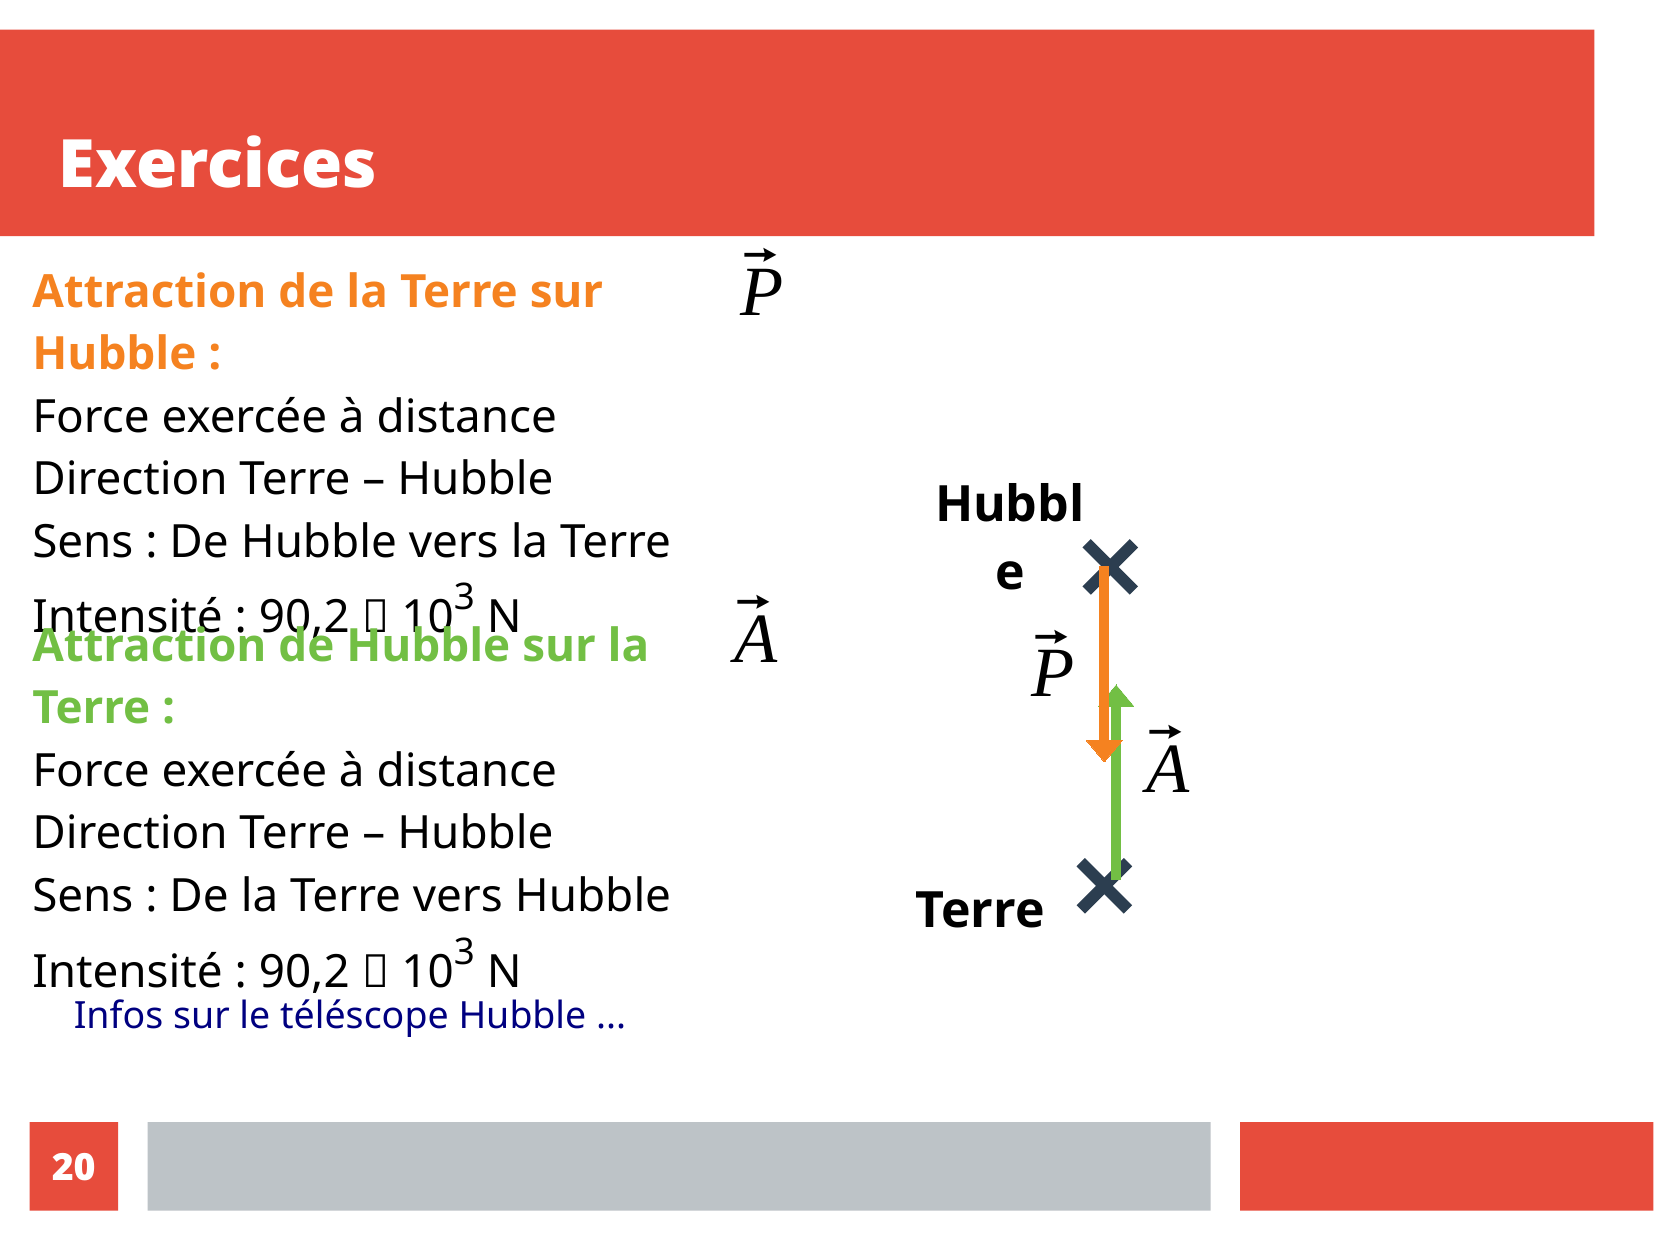

# Exercices
Attraction de la Terre sur Hubble :
Force exercée à distance
Direction Terre – Hubble
Sens : De Hubble vers la Terre
Intensité : 90,2  103 N
Hubble
Attraction de Hubble sur la Terre :
Force exercée à distance
Direction Terre – Hubble
Sens : De la Terre vers Hubble
Intensité : 90,2  103 N
Terre
Infos sur le téléscope Hubble ...
20